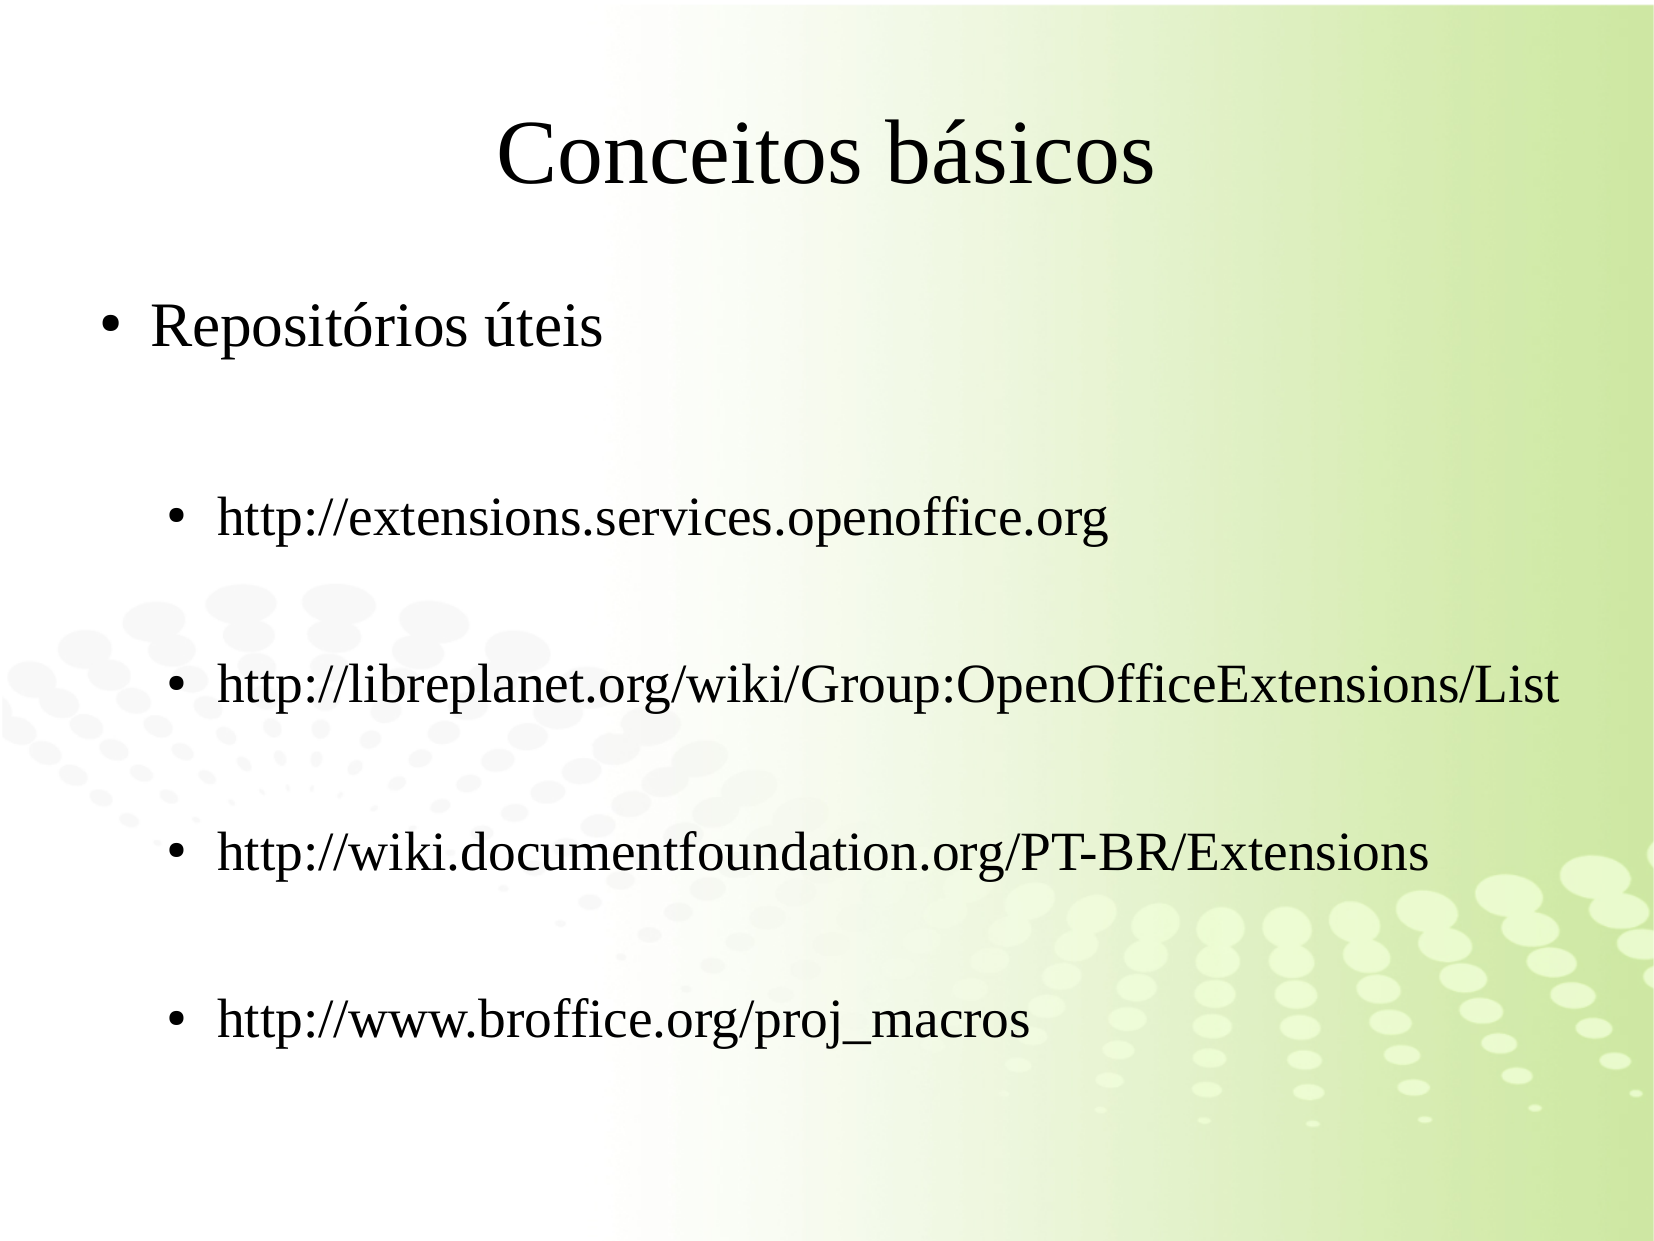

# Conceitos básicos
Repositórios úteis
http://extensions.services.openoffice.org
http://libreplanet.org/wiki/Group:OpenOfficeExtensions/List
http://wiki.documentfoundation.org/PT-BR/Extensions
http://www.broffice.org/proj_macros